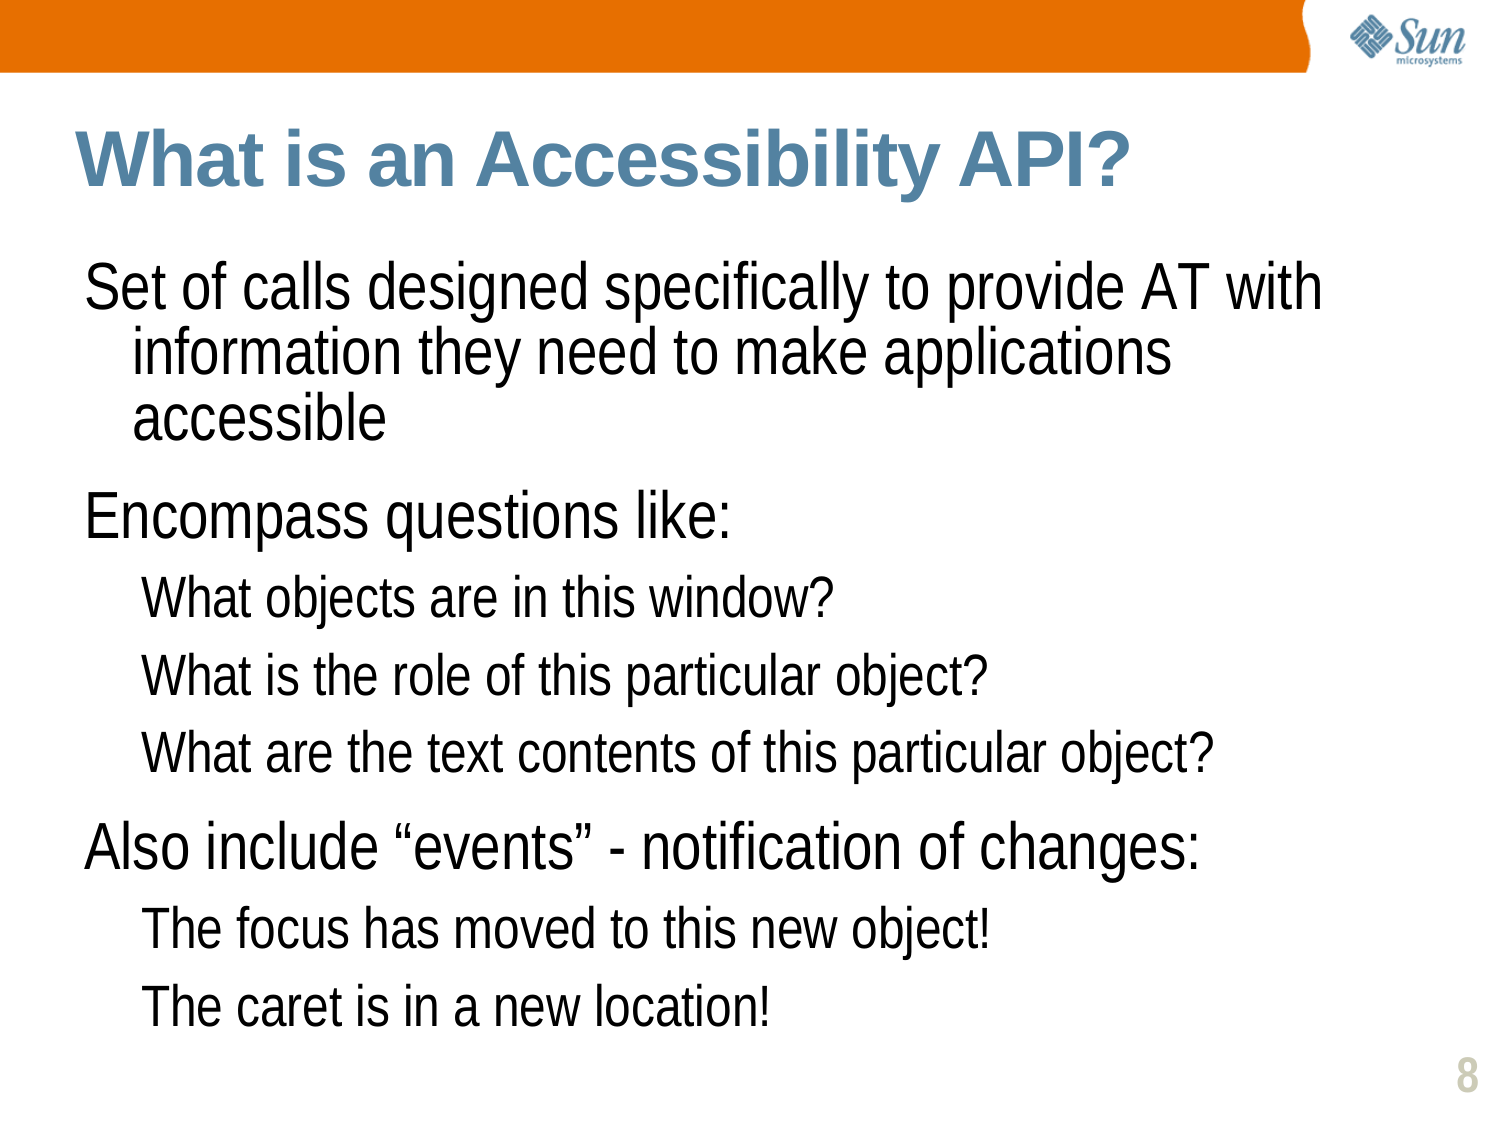

# What is an Accessibility API?
Set of calls designed specifically to provide AT with information they need to make applications accessible
Encompass questions like:
What objects are in this window?
What is the role of this particular object?
What are the text contents of this particular object?
Also include “events” - notification of changes:
The focus has moved to this new object!
The caret is in a new location!